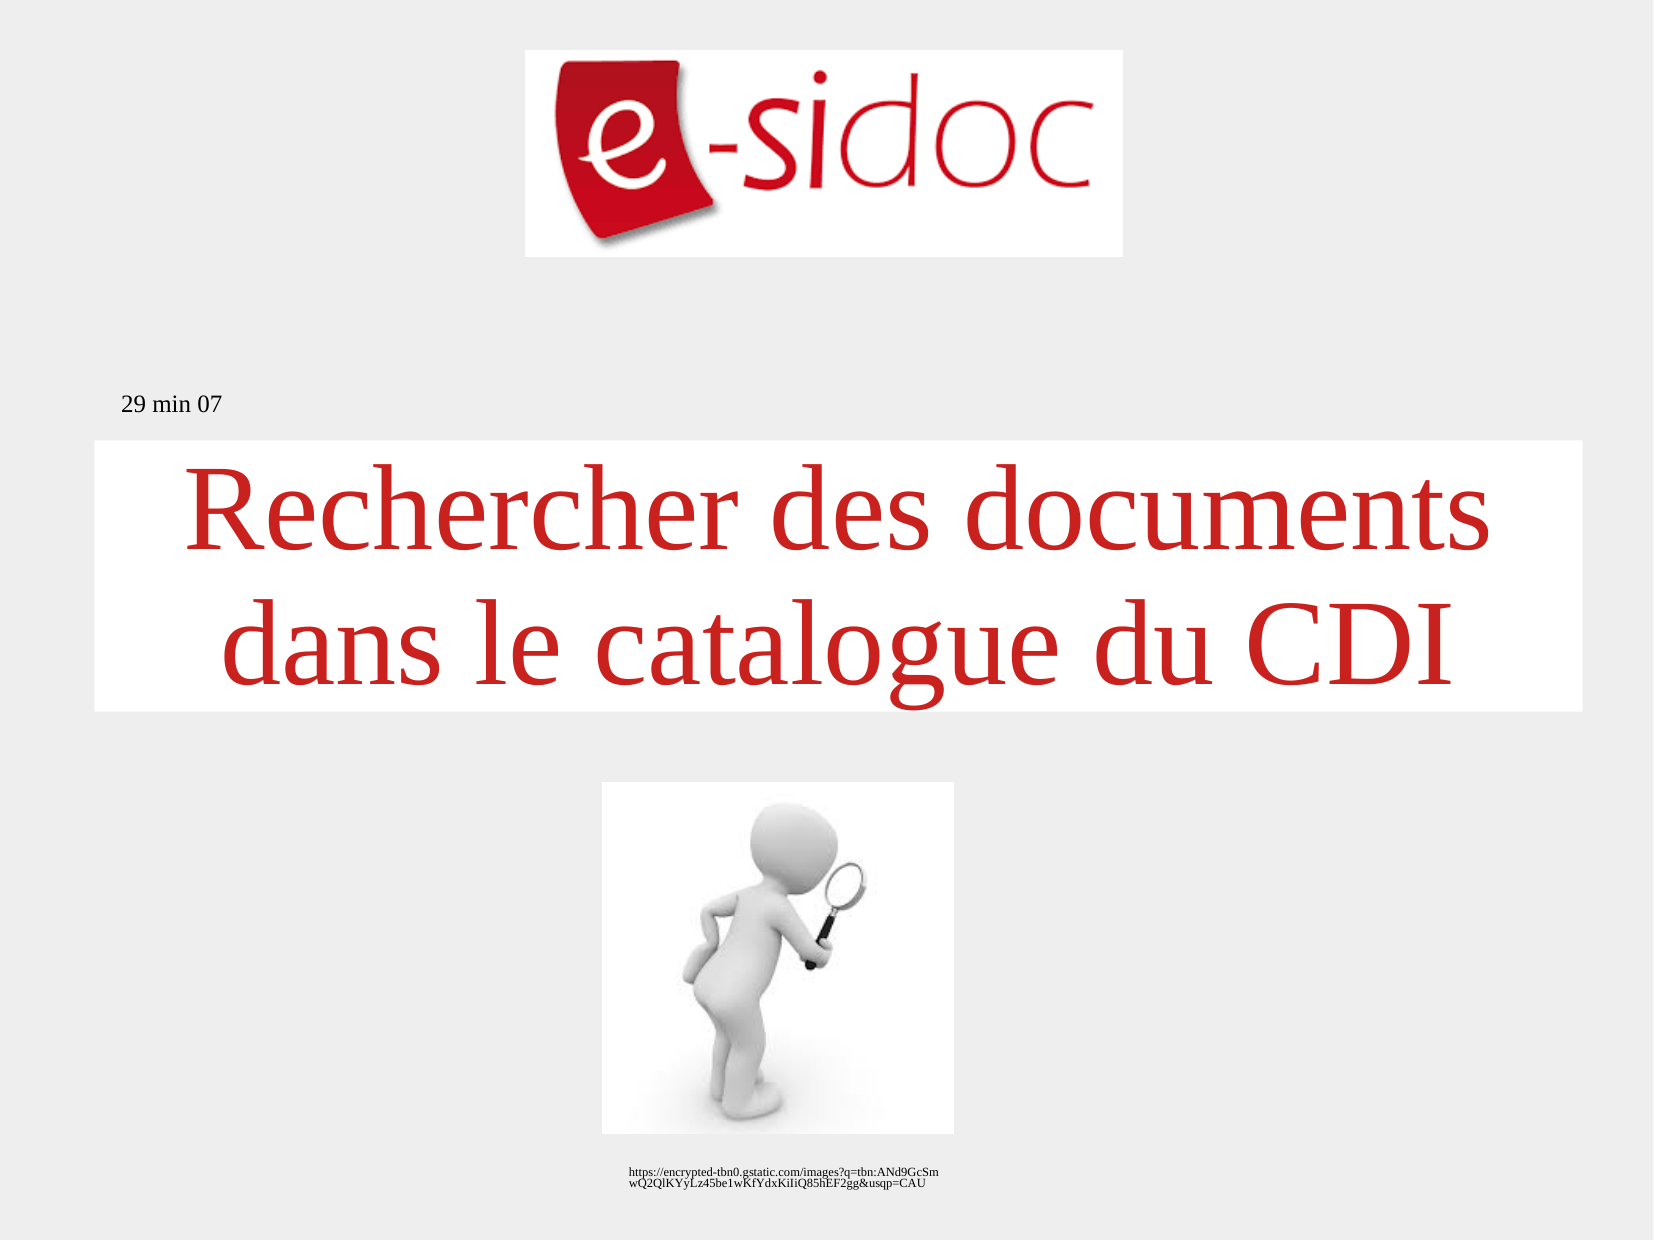

29 min 07
# Rechercher des documents dans le catalogue du CDI
https://encrypted-tbn0.gstatic.com/images?q=tbn:ANd9GcSmwQ2QlKYyLz45be1wKfYdxKiIiQ85hEF2gg&usqp=CAU